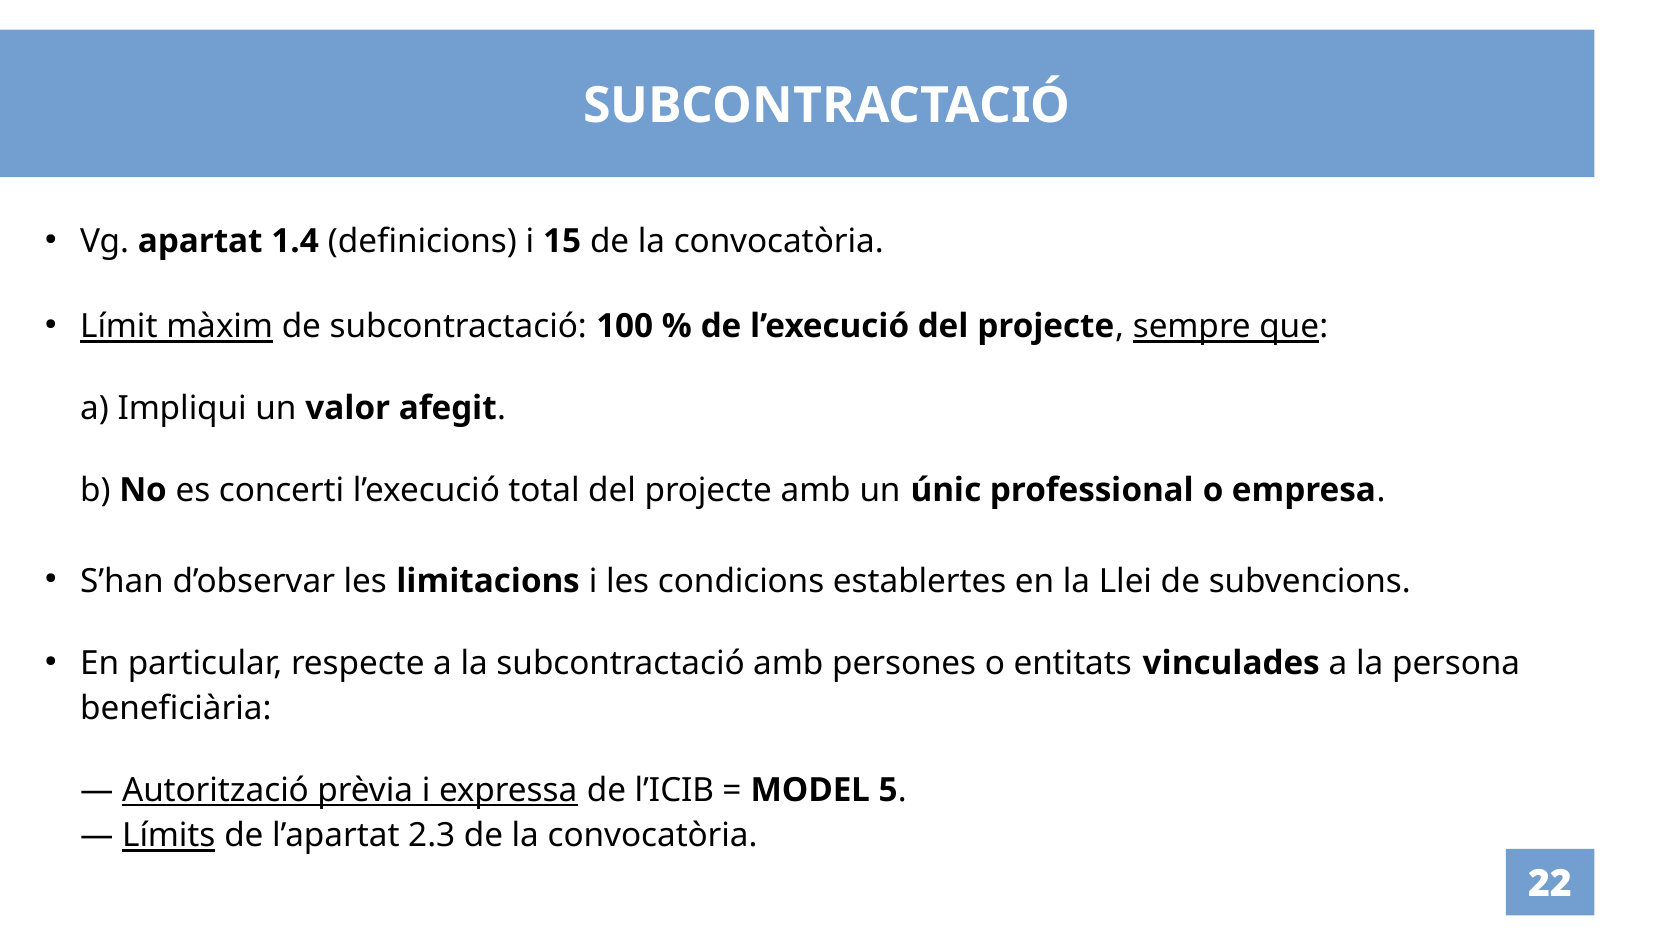

# SUBCONTRACTACIÓ
Vg. apartat 1.4 (definicions) i 15 de la convocatòria.
Límit màxim de subcontractació: 100 % de l’execució del projecte, sempre que:
a) Impliqui un valor afegit.
b) No es concerti l’execució total del projecte amb un únic professional o empresa.
S’han d’observar les limitacions i les condicions establertes en la Llei de subvencions.
En particular, respecte a la subcontractació amb persones o entitats vinculades a la persona beneficiària:
― Autorització prèvia i expressa de l’ICIB = MODEL 5.
― Límits de l’apartat 2.3 de la convocatòria.
22